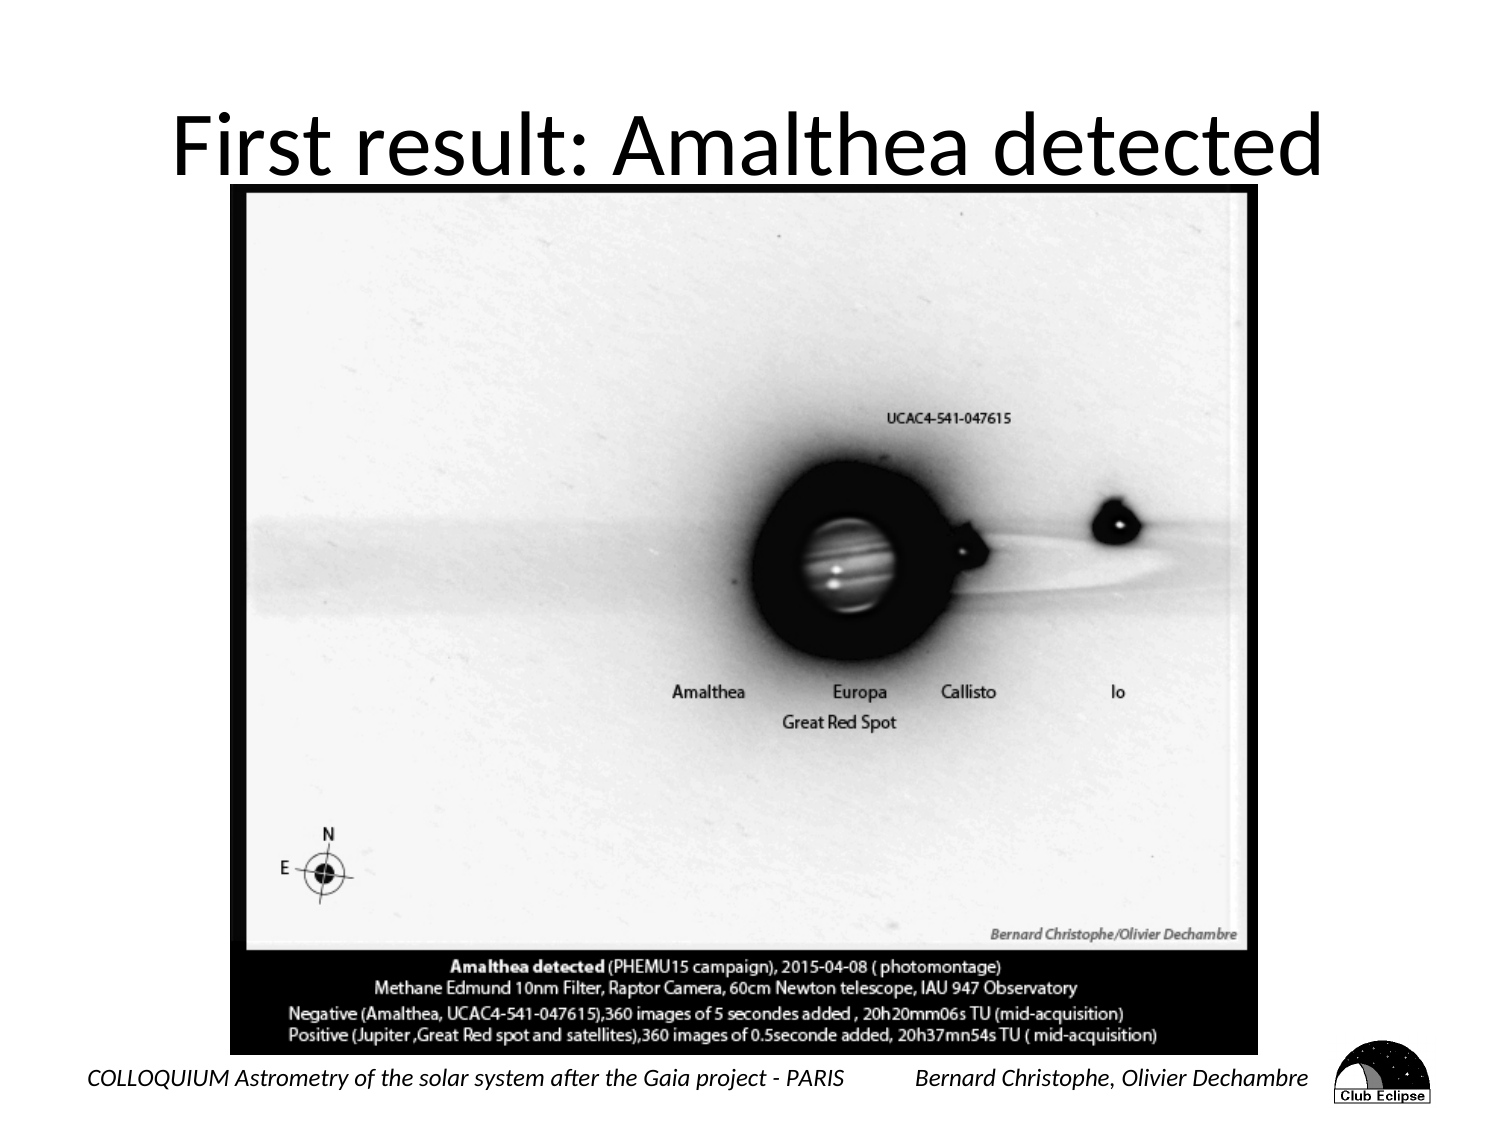

# First result: Amalthea detected
Bernard Christophe, Olivier Dechambre
COLLOQUIUM Astrometry of the solar system after the Gaia project - PARIS